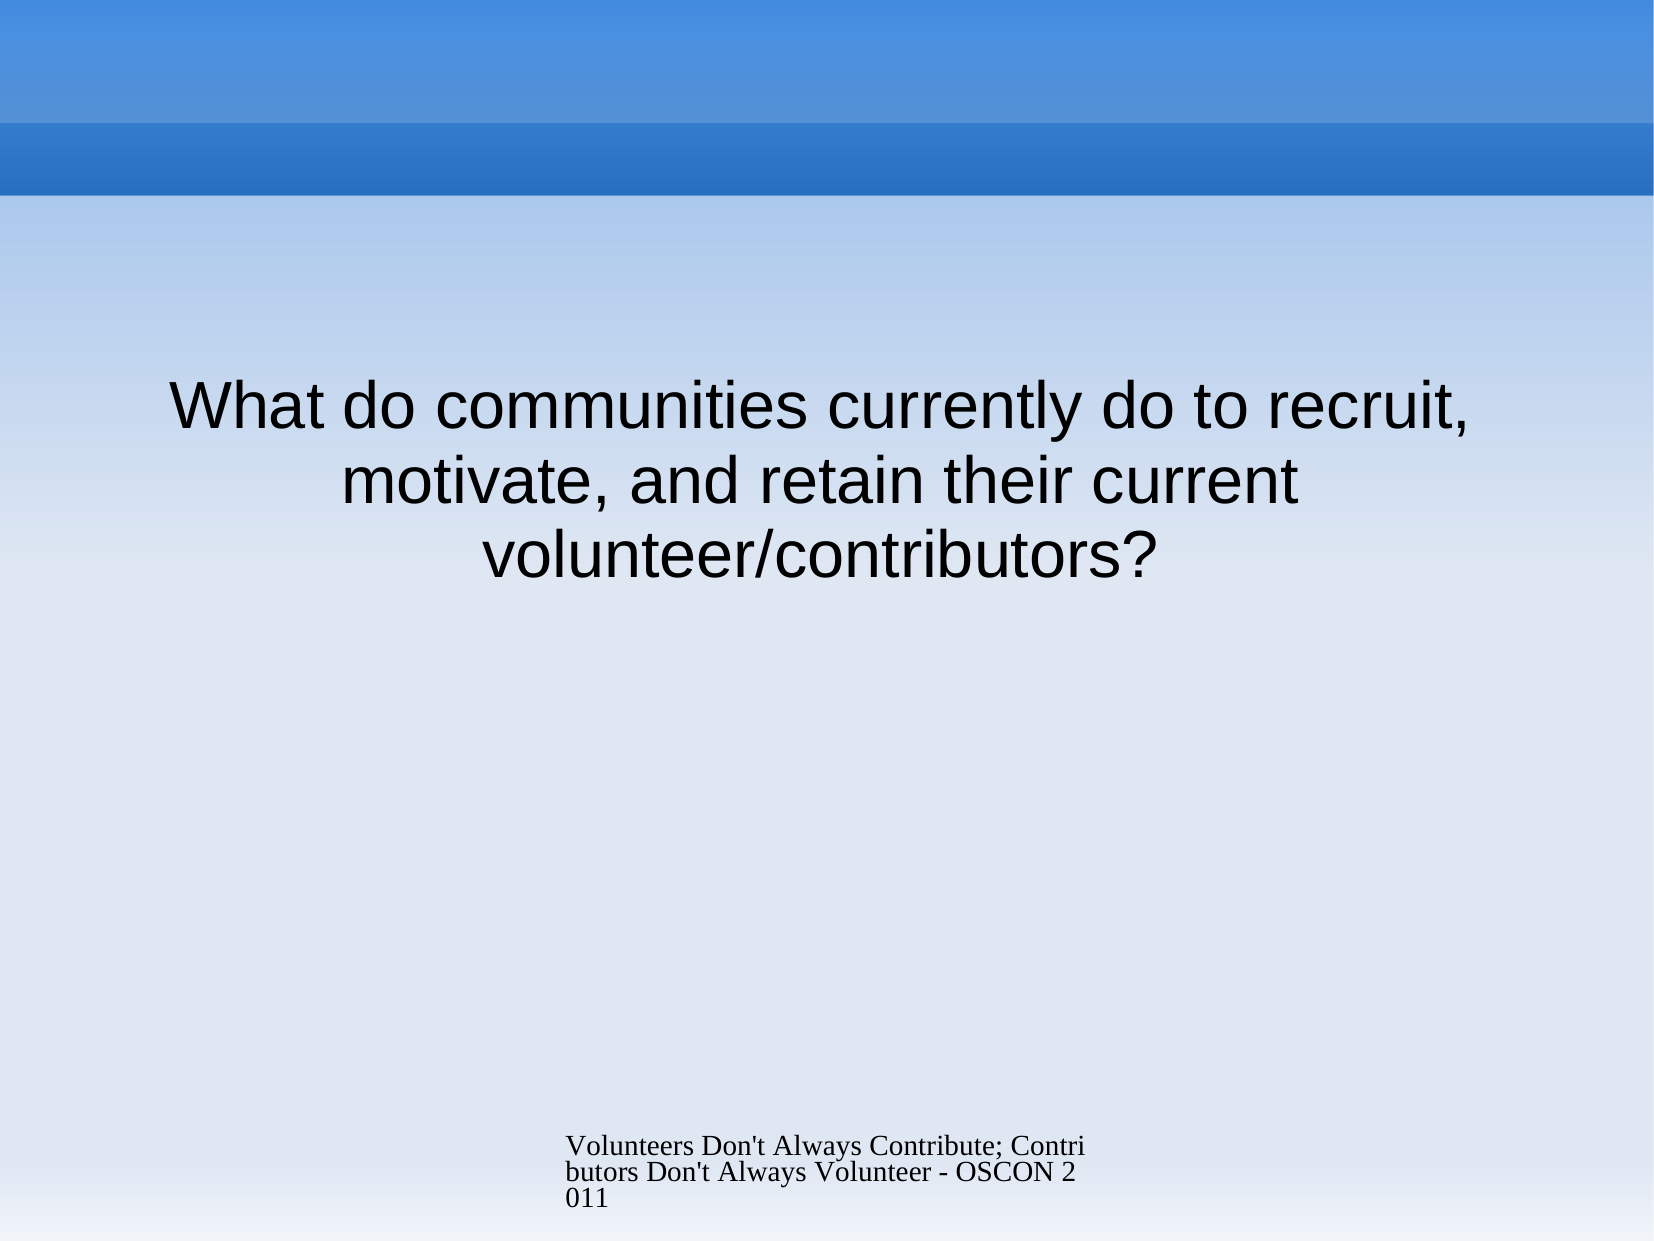

# What do communities currently do to recruit, motivate, and retain their current volunteer/contributors?
Volunteers Don't Always Contribute; Contributors Don't Always Volunteer - OSCON 2011